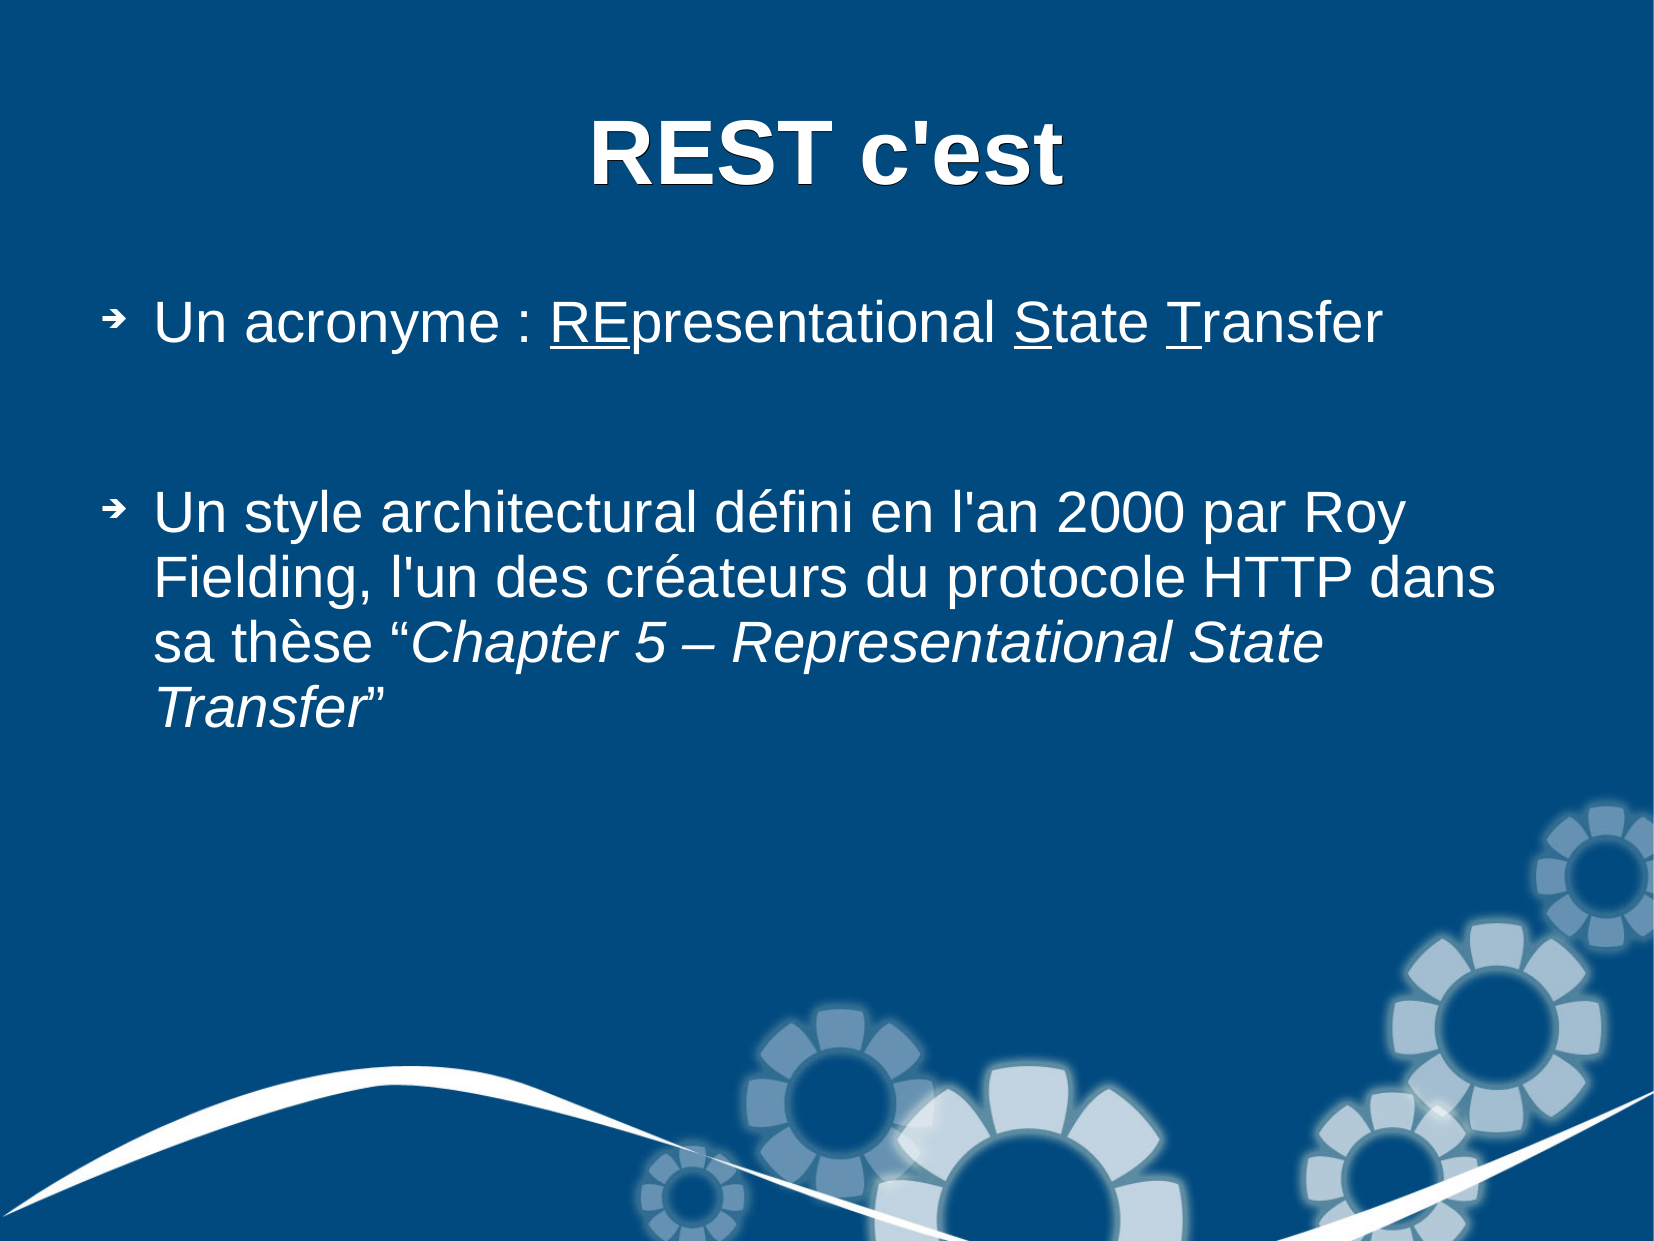

# REST c'est
Un acronyme : REpresentational State Transfer
Un style architectural défini en l'an 2000 par Roy Fielding, l'un des créateurs du protocole HTTP dans sa thèse “Chapter 5 – Representational State Transfer”